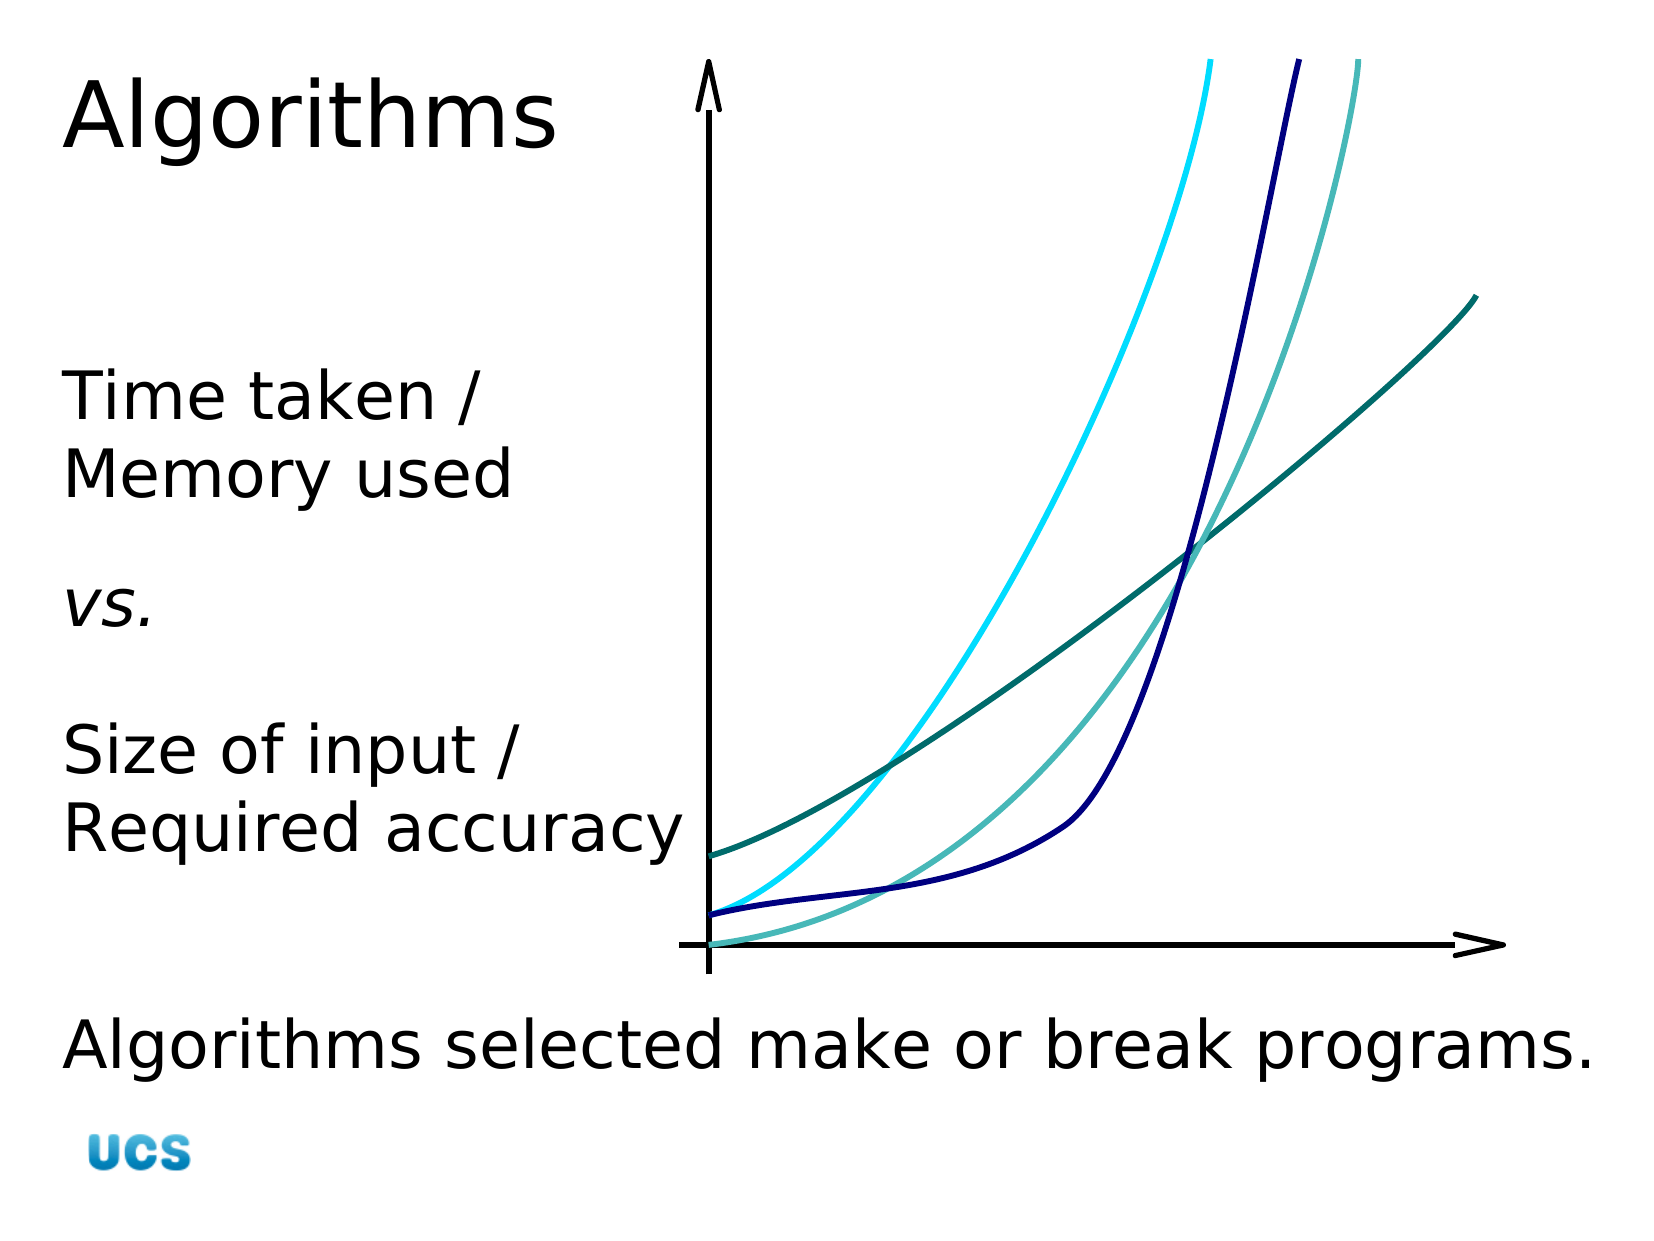

Algorithms
Time taken /
Memory used
vs.
Size of input /
Required accuracy
Algorithms selected make or break programs.